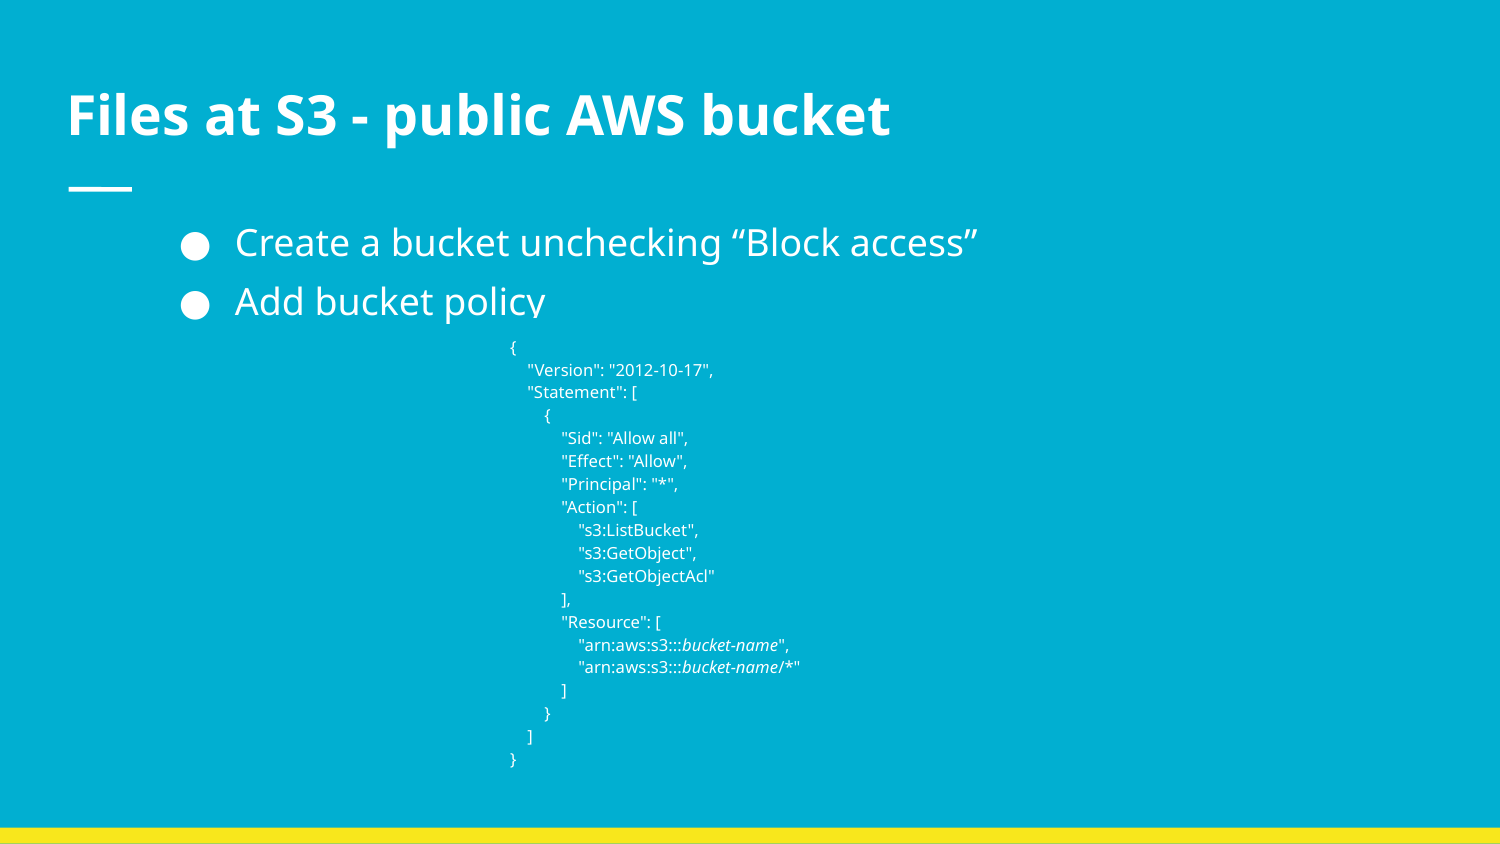

# Files at S3 - public AWS bucket
Create a bucket unchecking “Block access”
Add bucket policy
{
 "Version": "2012-10-17",
 "Statement": [
 {
 "Sid": "Allow all",
 "Effect": "Allow",
 "Principal": "*",
 "Action": [
 "s3:ListBucket",
 "s3:GetObject",
 "s3:GetObjectAcl"
 ],
 "Resource": [
 "arn:aws:s3:::bucket-name",
 "arn:aws:s3:::bucket-name/*"
 ]
 }
 ]
}